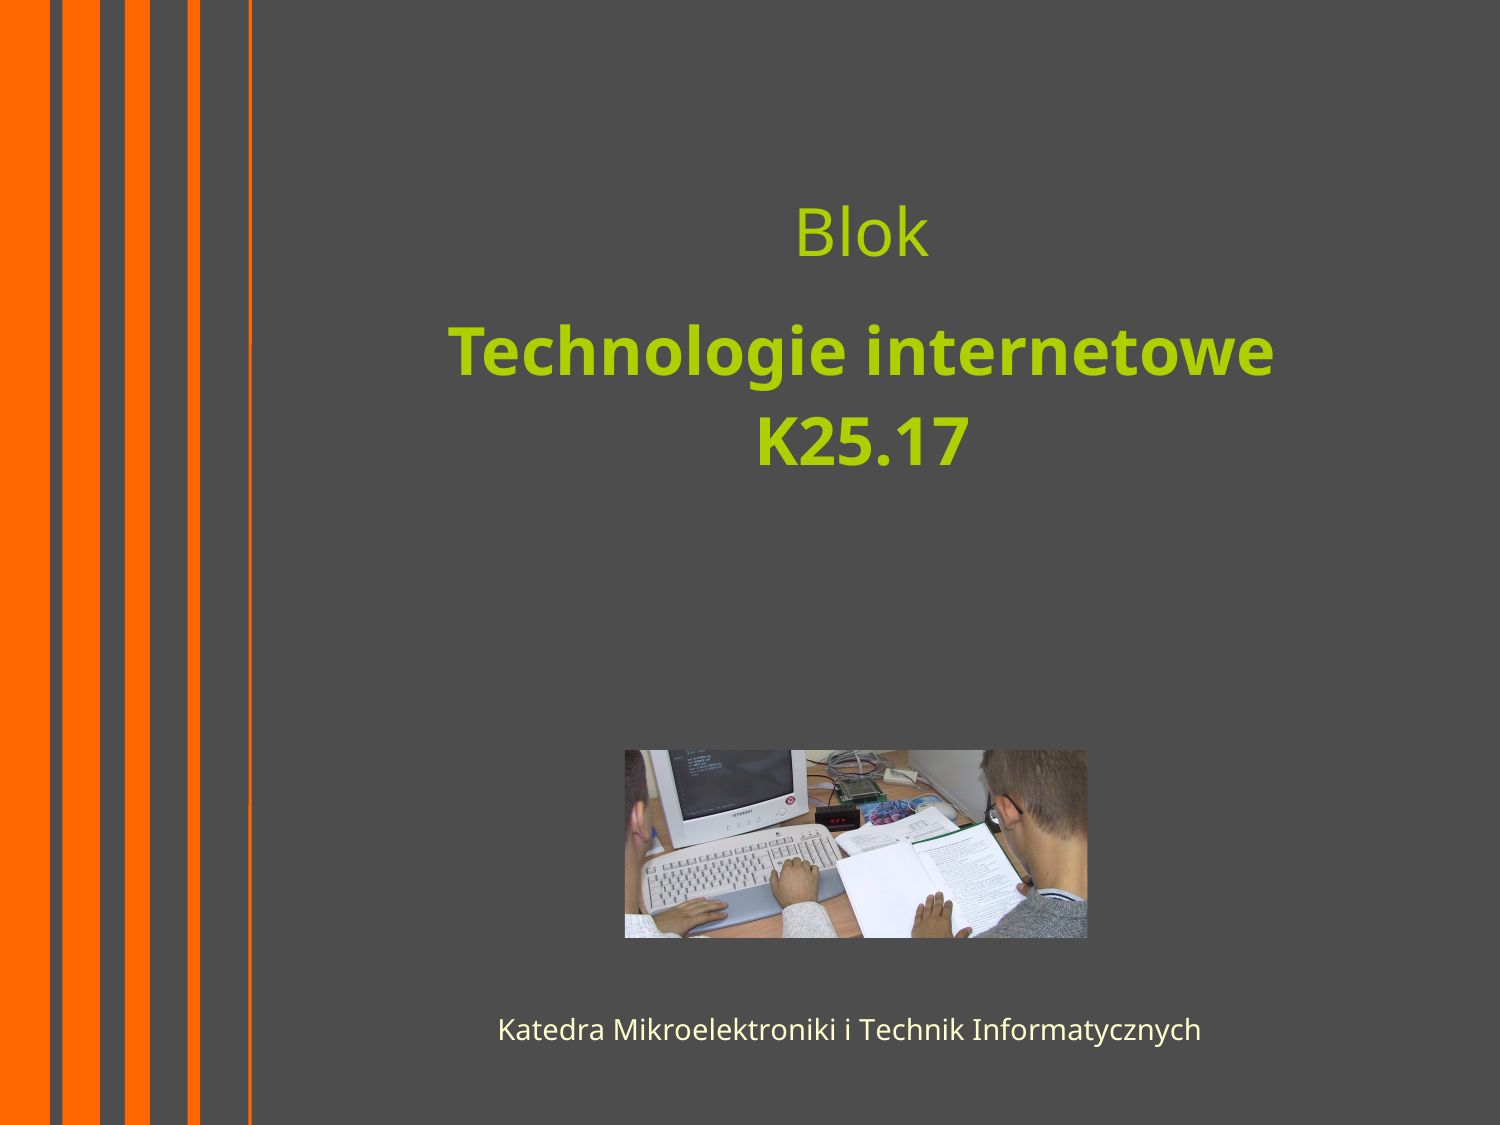

# Blok Technologie internetowe K25.17
Katedra Mikroelektroniki i Technik Informatycznych